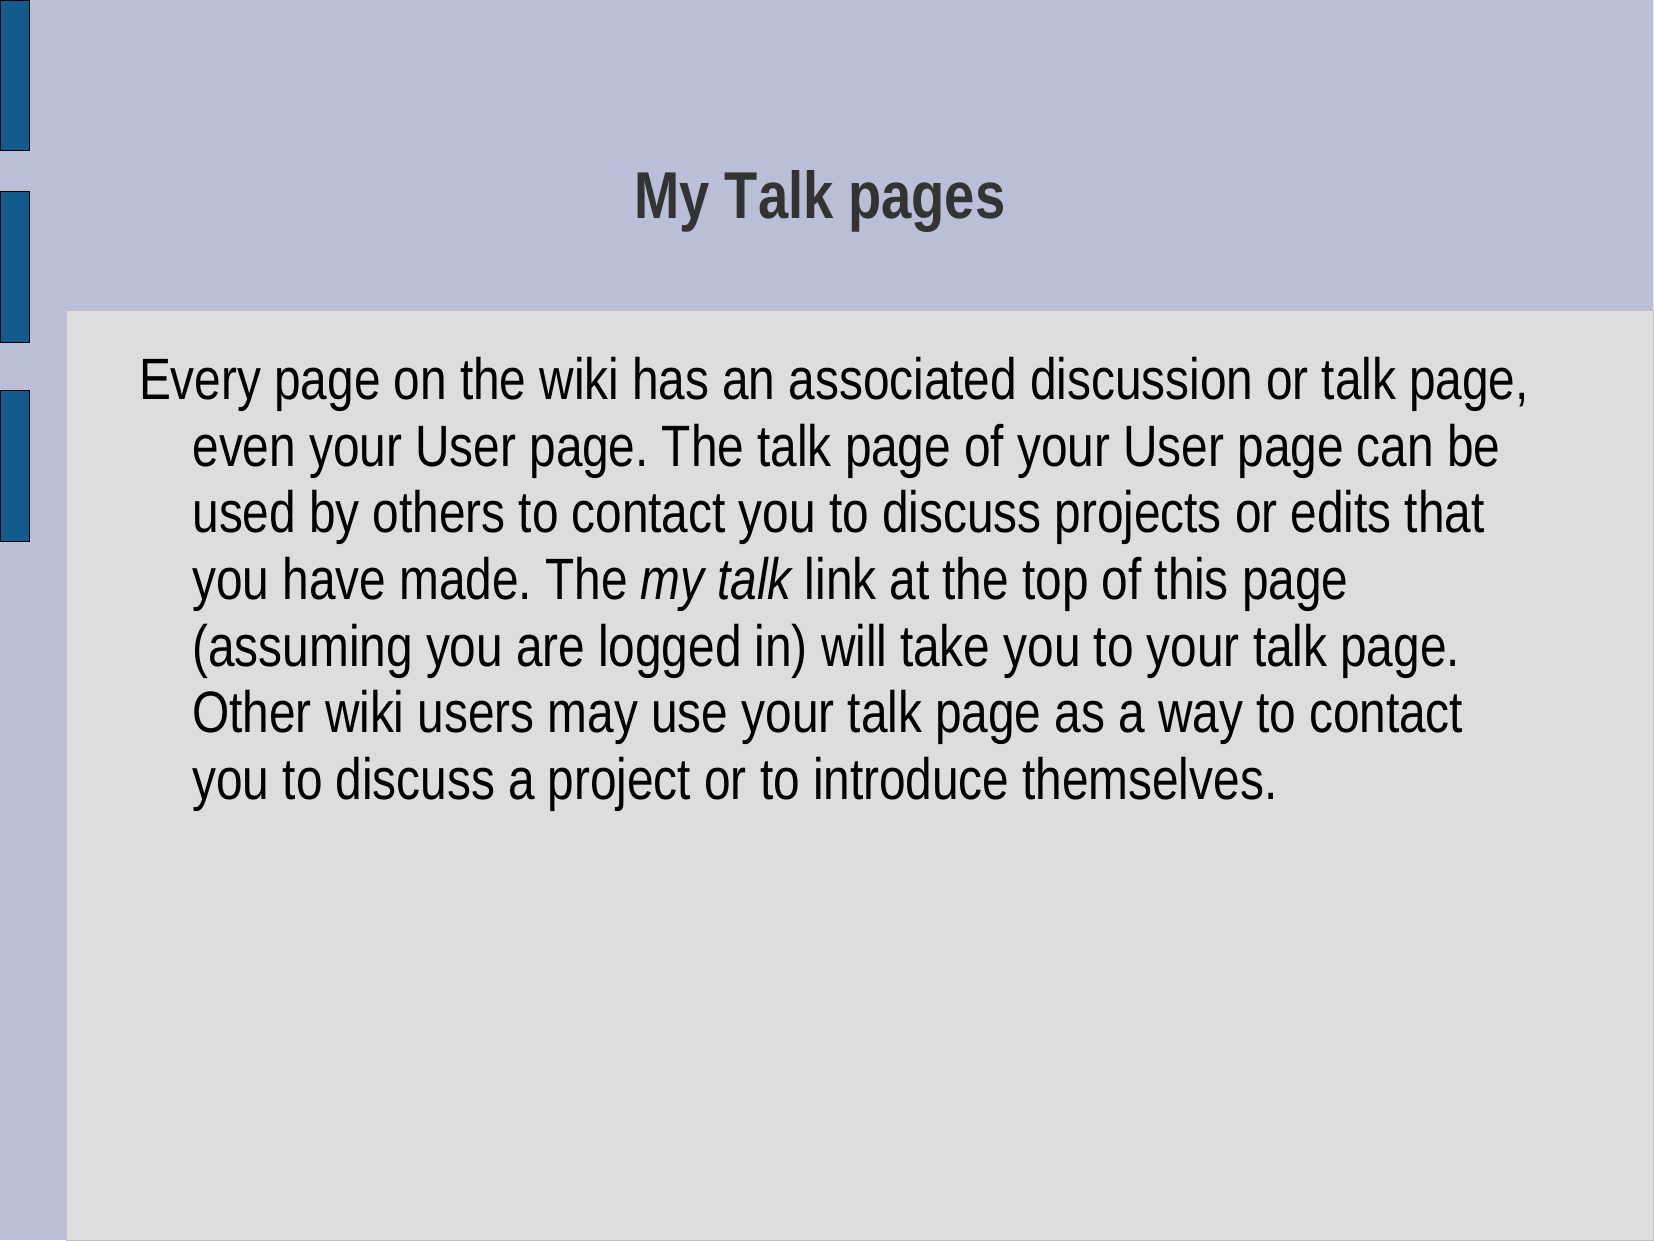

# My Talk pages
Every page on the wiki has an associated discussion or talk page, even your User page. The talk page of your User page can be used by others to contact you to discuss projects or edits that you have made. The my talk link at the top of this page (assuming you are logged in) will take you to your talk page. Other wiki users may use your talk page as a way to contact you to discuss a project or to introduce themselves.